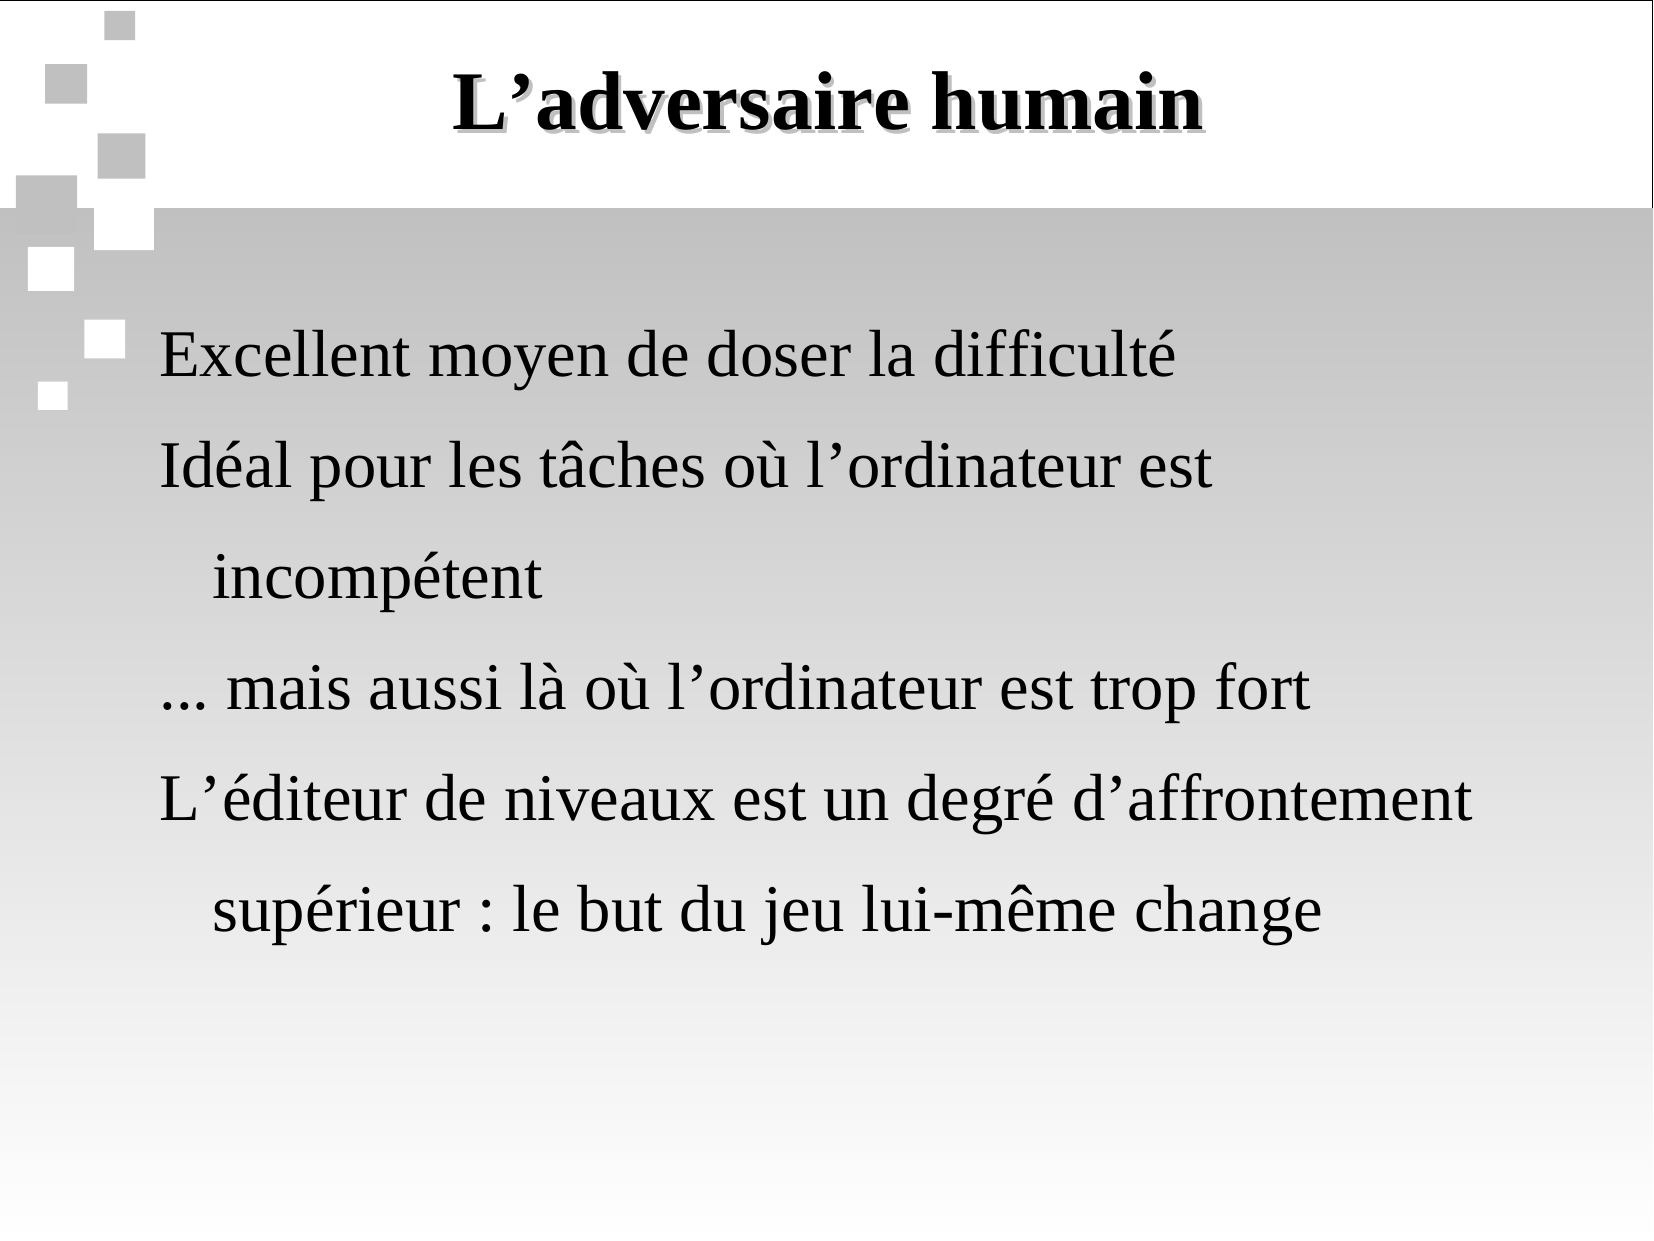

# L’adversaire humain
Excellent moyen de doser la difficulté
Idéal pour les tâches où l’ordinateur est incompétent
... mais aussi là où l’ordinateur est trop fort
L’éditeur de niveaux est un degré d’affrontement supérieur : le but du jeu lui-même change